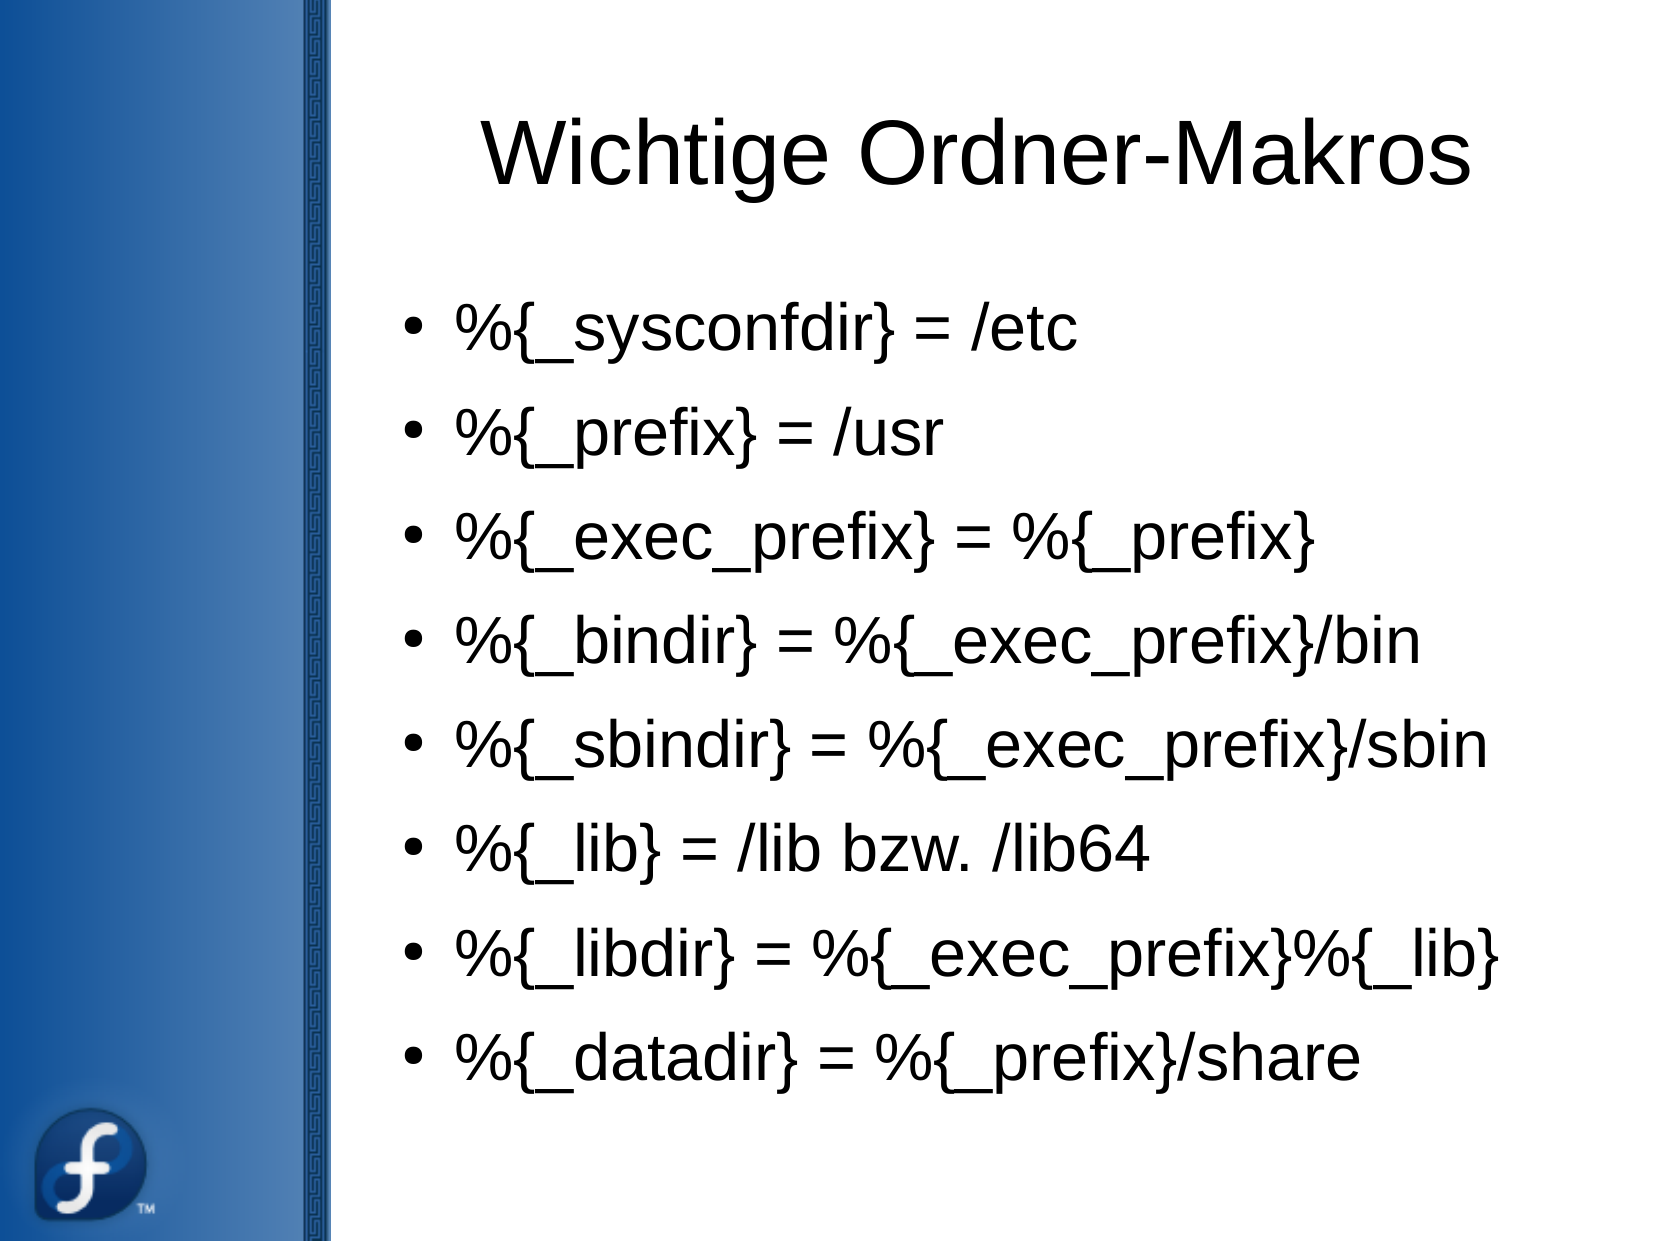

# Wichtige Ordner-Makros
%{_sysconfdir} = /etc
%{_prefix} = /usr
%{_exec_prefix} = %{_prefix}
%{_bindir} = %{_exec_prefix}/bin
%{_sbindir} = %{_exec_prefix}/sbin
%{_lib} = /lib bzw. /lib64
%{_libdir} = %{_exec_prefix}%{_lib}
%{_datadir} = %{_prefix}/share